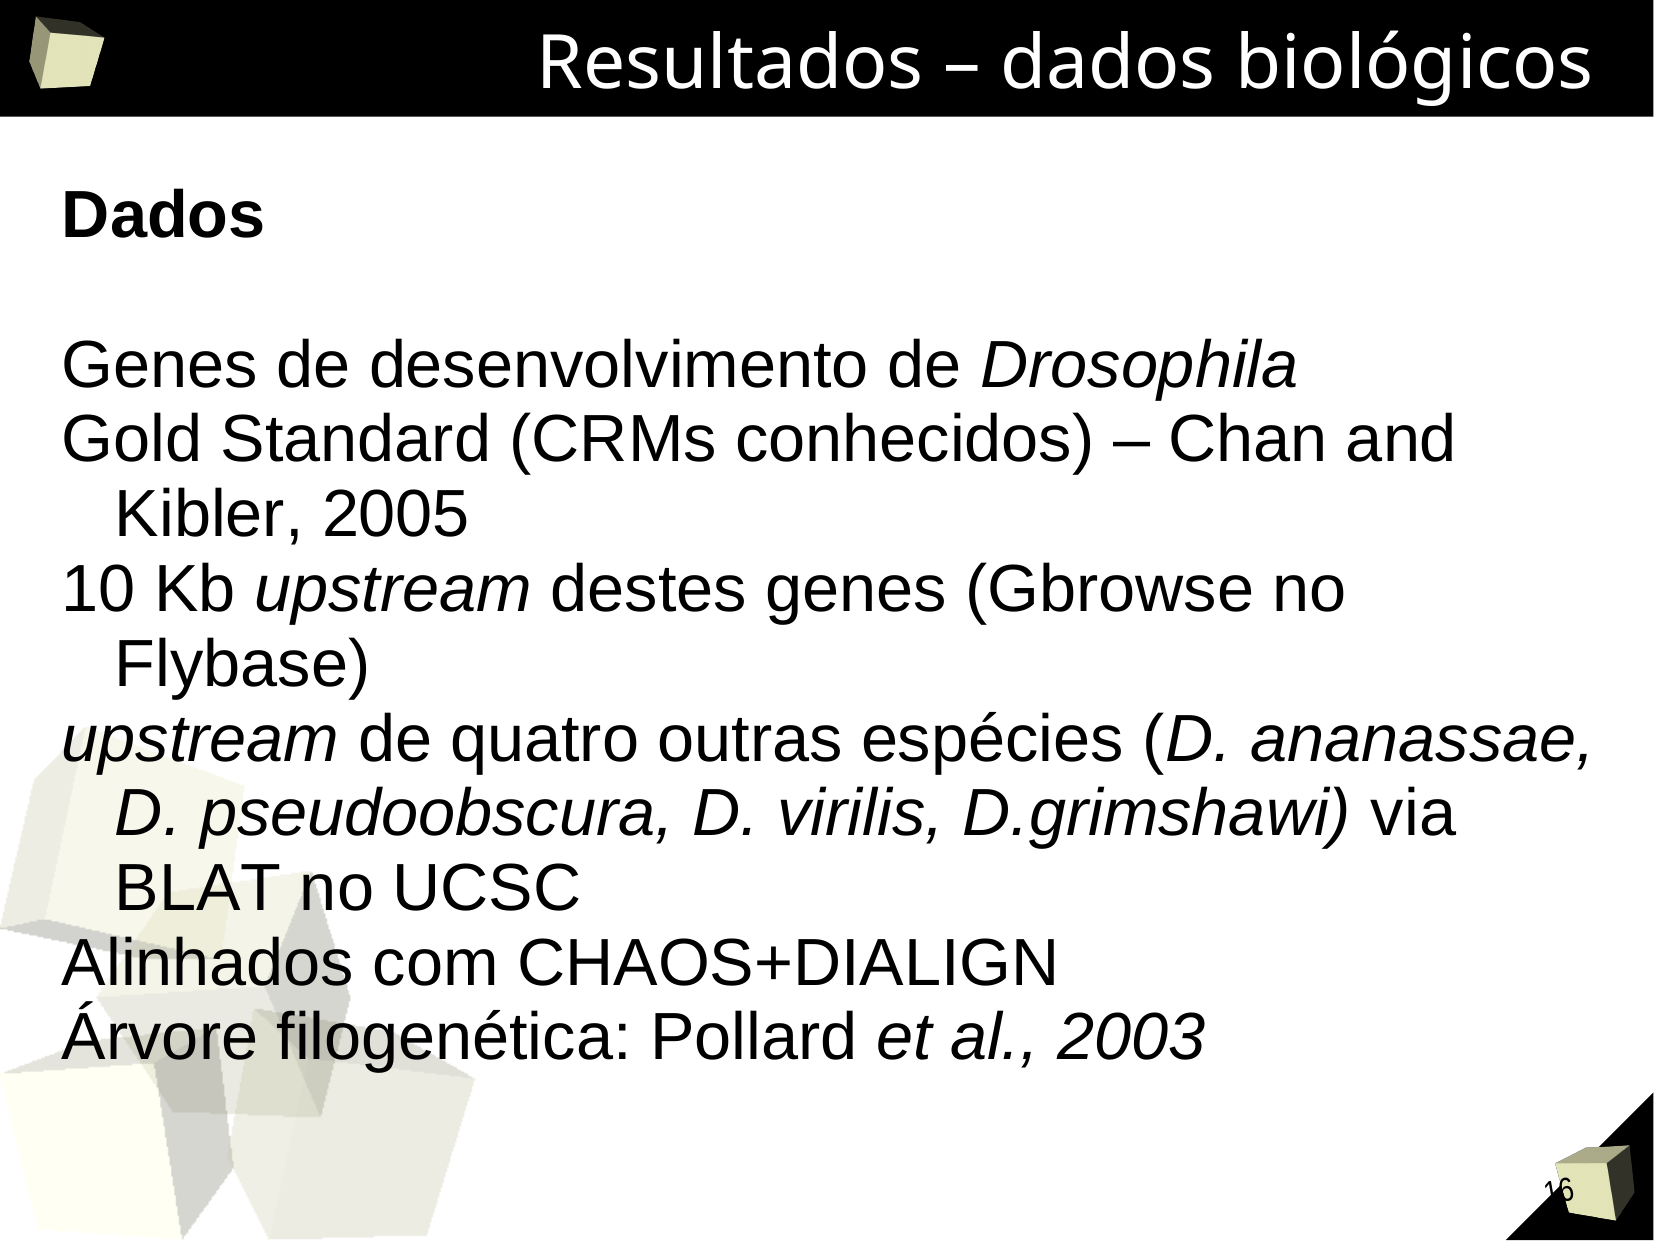

# Resultados – dados biológicos
Dados
Genes de desenvolvimento de Drosophila
Gold Standard (CRMs conhecidos) – Chan and Kibler, 2005
10 Kb upstream destes genes (Gbrowse no Flybase)
upstream de quatro outras espécies (D. ananassae, D. pseudoobscura, D. virilis, D.grimshawi) via BLAT no UCSC
Alinhados com CHAOS+DIALIGN
Árvore filogenética: Pollard et al., 2003